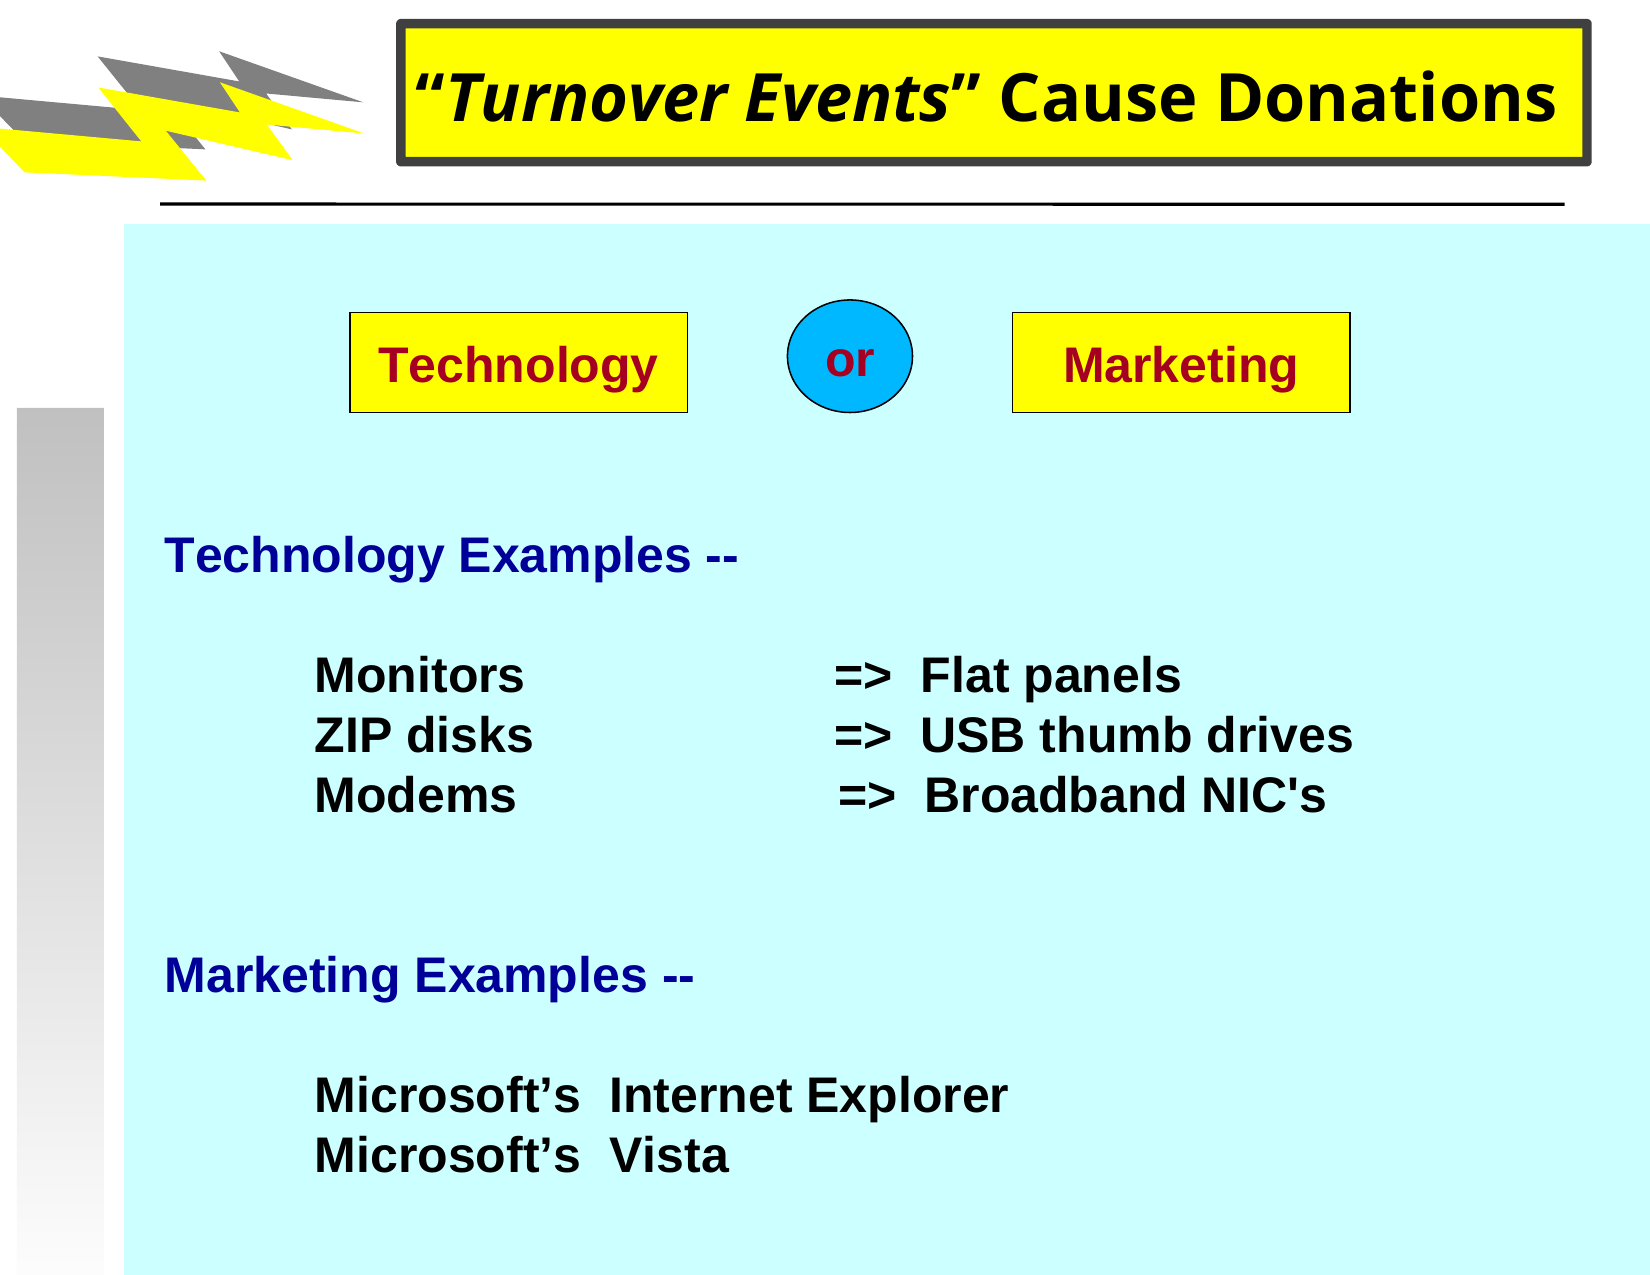

“Turnover Events” Cause Donations
Technology Examples --
Monitors 		 => Flat panels
ZIP disks 		 => USB thumb drives
Modems => Broadband NIC's
Marketing Examples --
Microsoft’s Internet Explorer
Microsoft’s Vista
or
Technology
Marketing